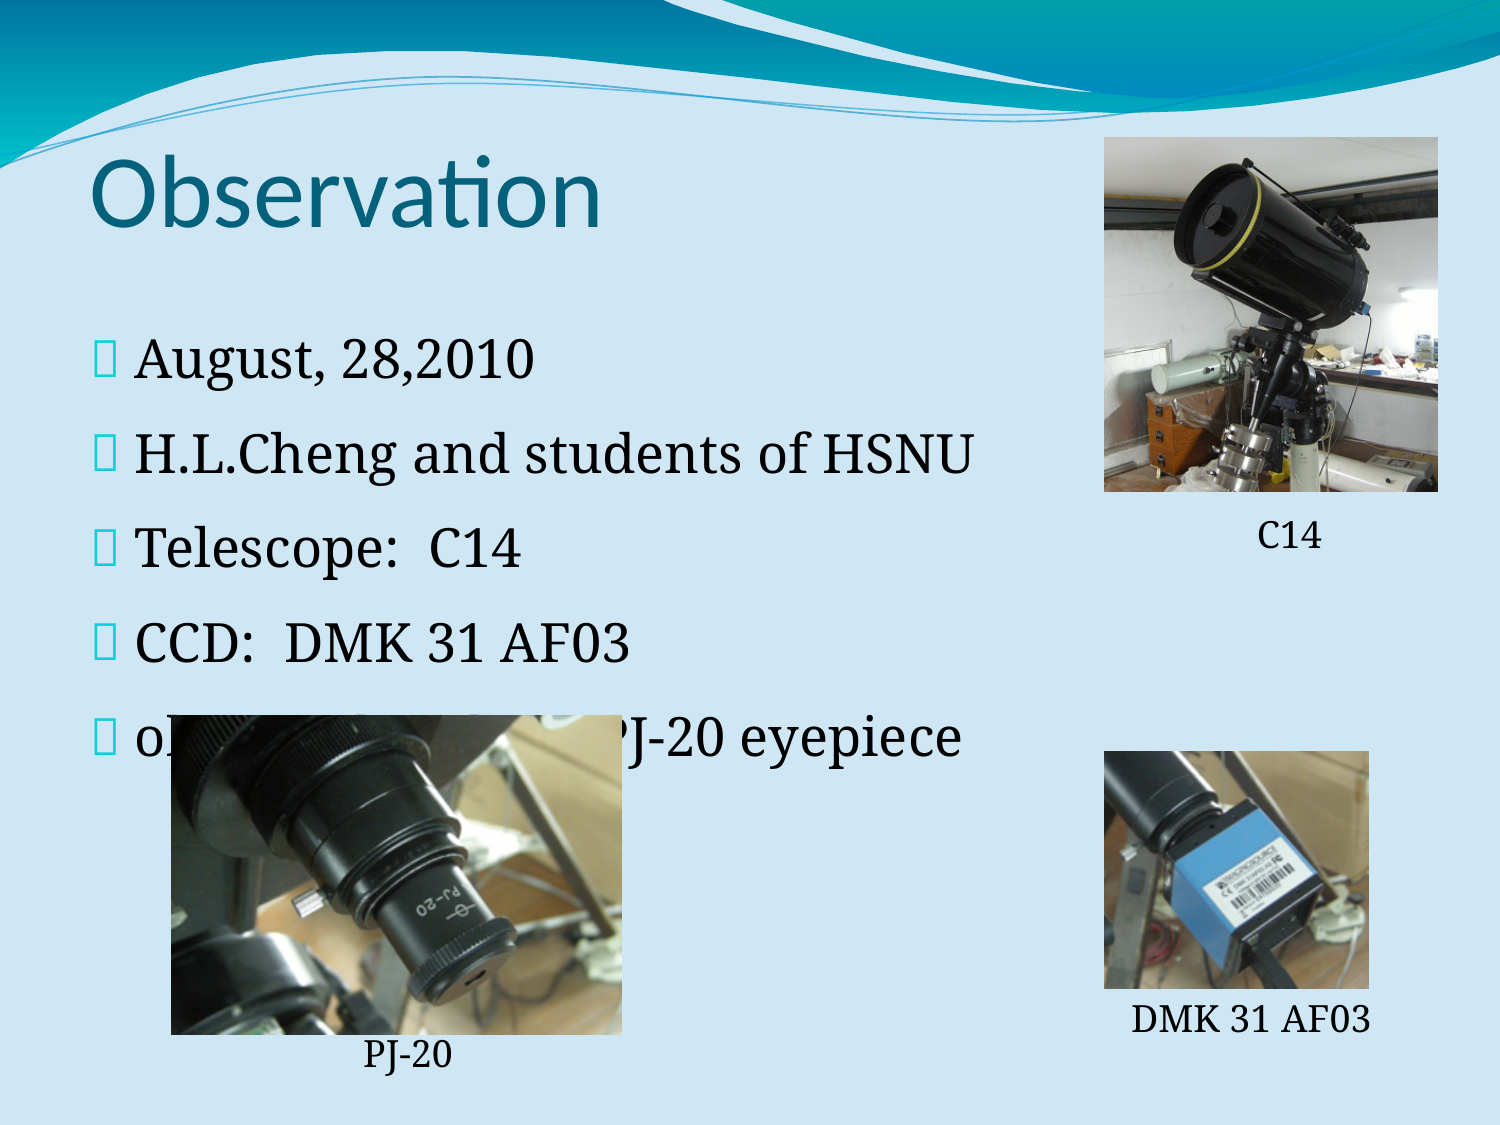

# Observation
August, 28,2010
H.L.Cheng and students of HSNU
Telescope: C14
CCD: DMK 31 AF03
observed with an PJ-20 eyepiece
C14
DMK 31 AF03
PJ-20